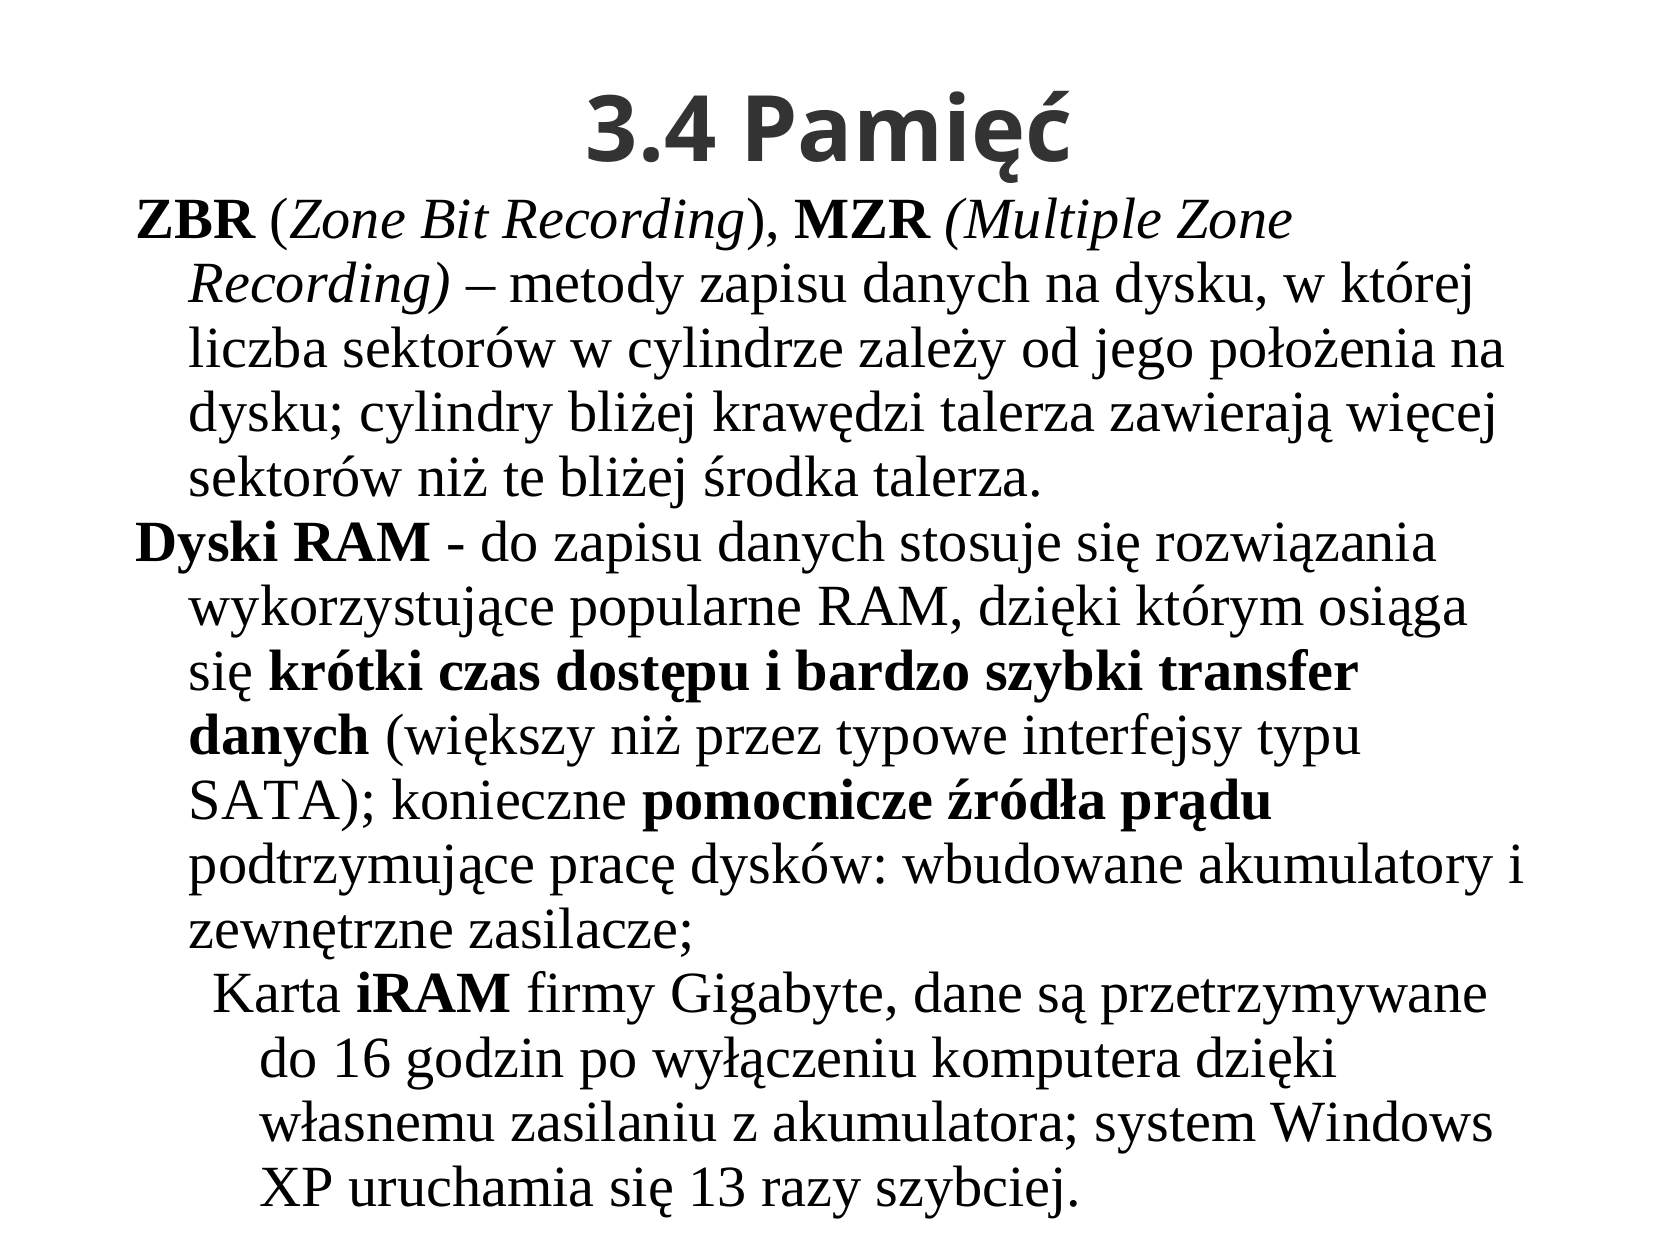

# 3.4 Pamięć
ZBR (Zone Bit Recording), MZR (Multiple Zone Recording) – metody zapisu danych na dysku, w której liczba sektorów w cylindrze zależy od jego położenia na dysku; cylindry bliżej krawędzi talerza zawierają więcej sektorów niż te bliżej środka talerza.
Dyski RAM - do zapisu danych stosuje się rozwiązania wykorzystujące popularne RAM, dzięki którym osiąga się krótki czas dostępu i bardzo szybki transfer danych (większy niż przez typowe interfejsy typu SATA); konieczne pomocnicze źródła prądu podtrzymujące pracę dysków: wbudowane akumulatory i zewnętrzne zasilacze;
Karta iRAM firmy Gigabyte, dane są przetrzymywane do 16 godzin po wyłączeniu komputera dzięki własnemu zasilaniu z akumulatora; system Windows XP uruchamia się 13 razy szybciej.